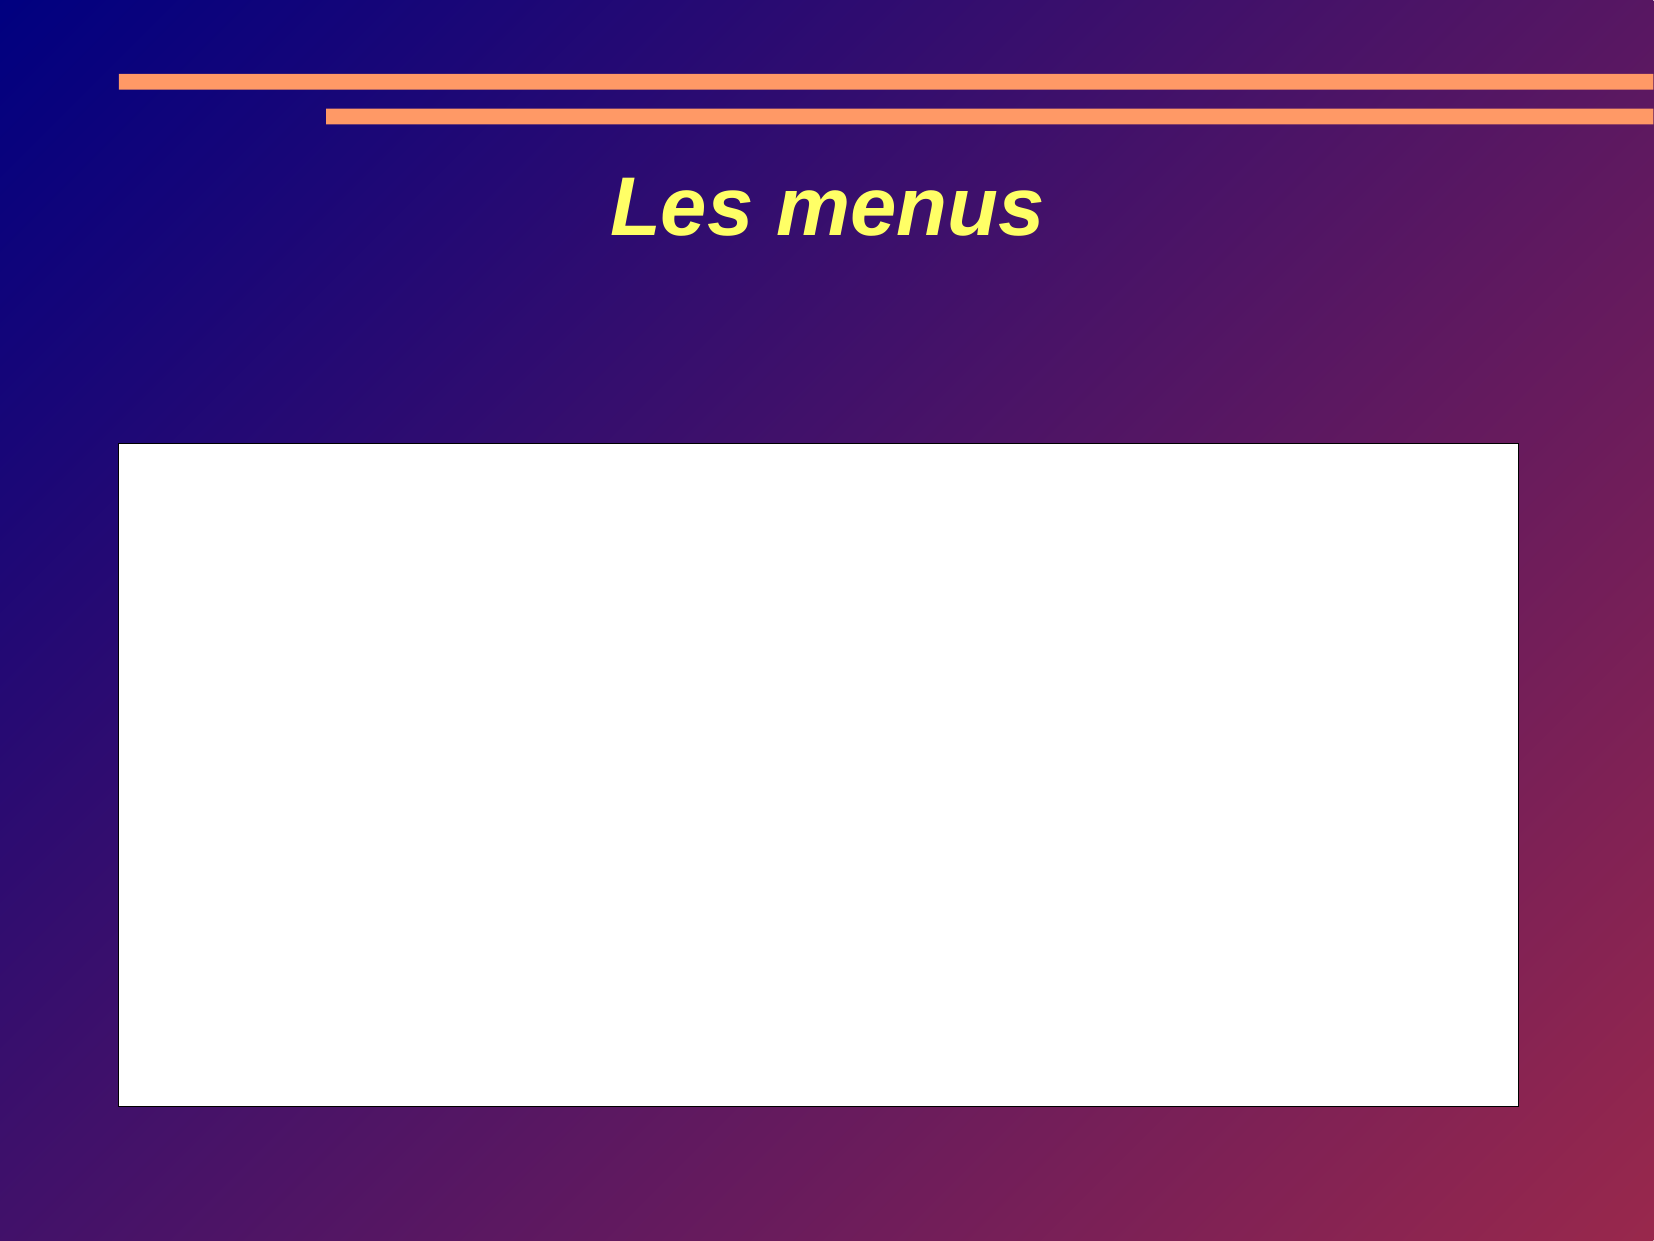

# Les menus
	// Création du menu Fichier :
	ToolStripMenuItem fichier = new ToolStripMenuItem("Fichier");
	// Ajout d'une entrée "Quitter", qui appelle "OnFileQuit" :
	fichier.DropDownItems.Add(new ToolStripMenuItem("Quitter",
		null, new EventHandler(OnFileQuit), Keys.Alt|Keys.F4);
	// Création du menu principal :
	MenuStrip menu = new MenuStrip();
	// Ajout du sous-menu Fichier :
	menu.Items.Add(fichier);
	// Rattachement au formulaire :
	menu.Dock = DockStyle.Top;
	this.MainMenuStrip = menu;
	this.Controls.Add(menu);